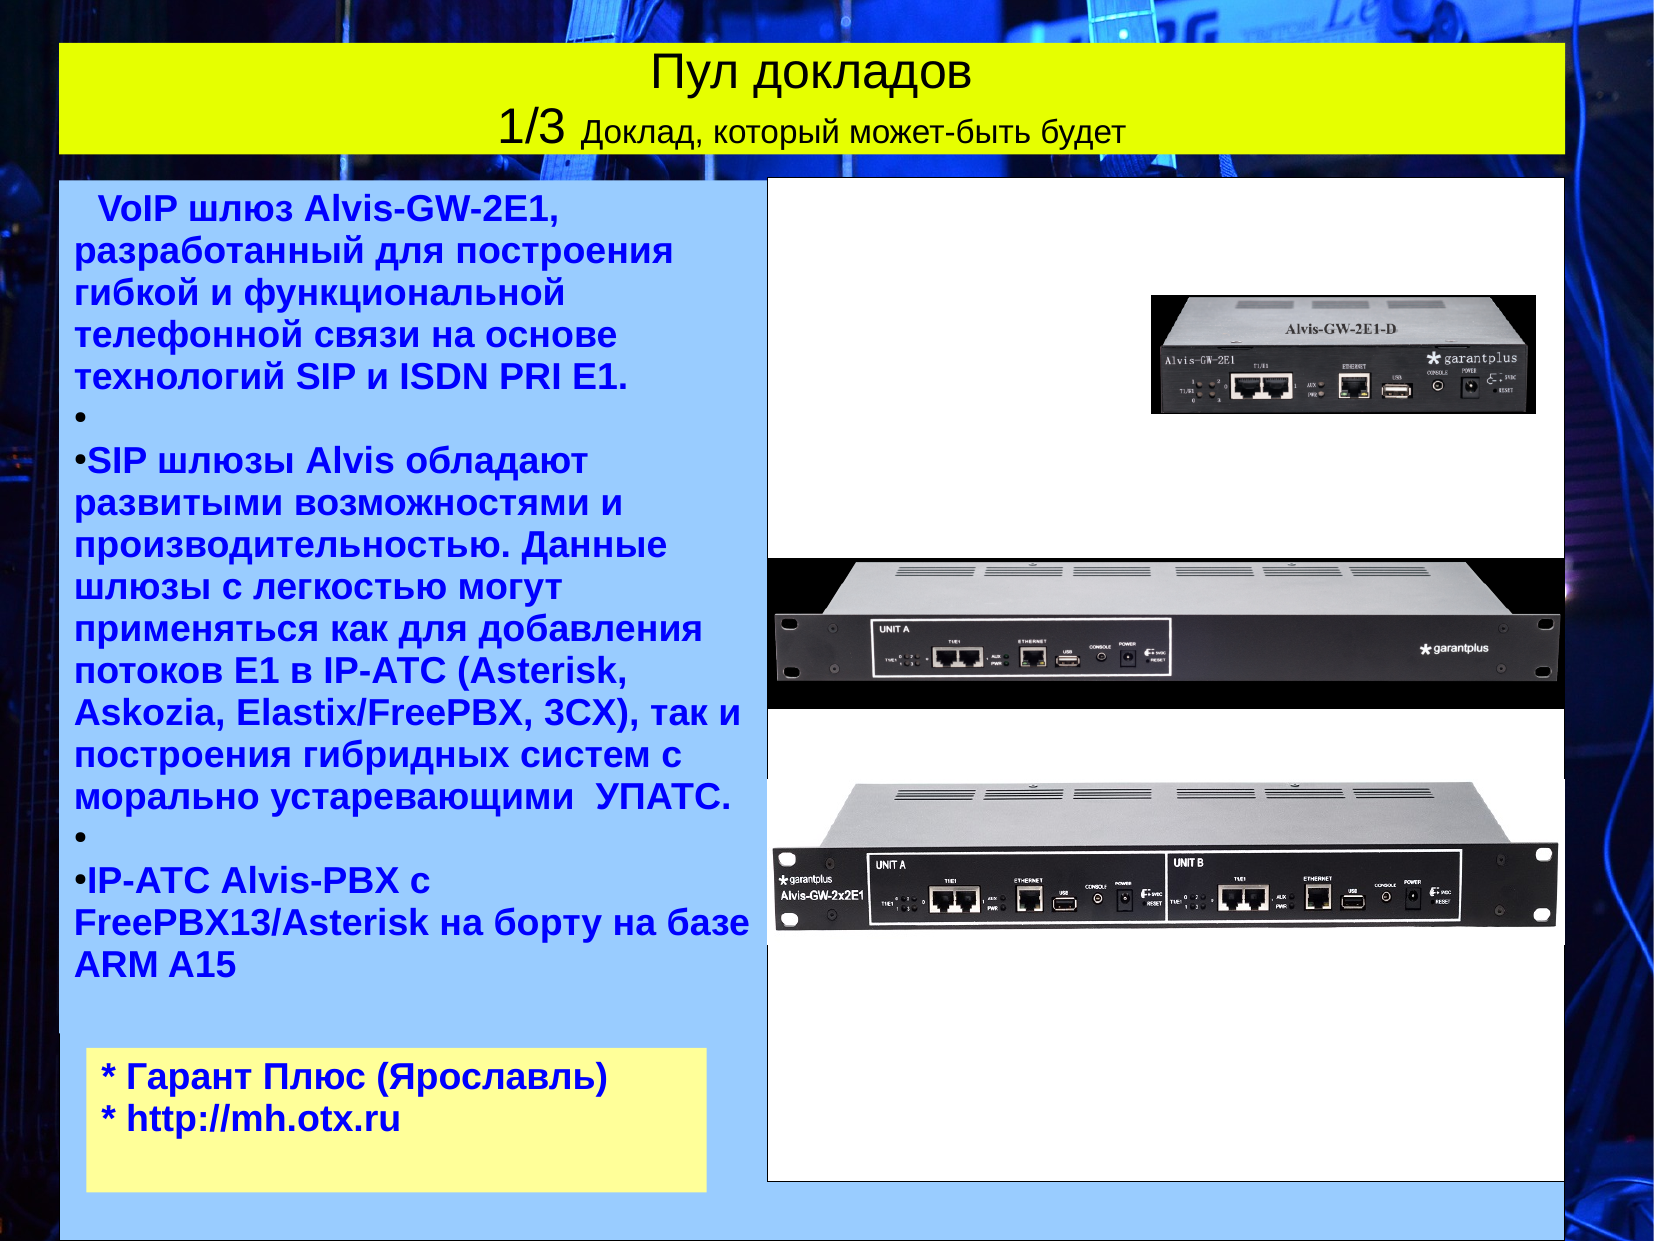

# Пул докладов 1/3 Доклад, который может-быть будет
 VoIP шлюз Alvis-GW-2E1, разработанный для построения гибкой и функциональной телефонной связи на основе технологий SIP и ISDN PRI E1.
SIP шлюзы Alvis обладают развитыми возможностями и производительностью. Данные шлюзы с легкостью могут применяться как для добавления потоков E1 в IP-АТС (Asterisk, Askozia, Elastix/FreePBX, 3CX), так и построения гибридных систем с морально устаревающими УПАТС.
IP-АТС Alvis-PBX с FreePBX13/Asterisk на борту на базе ARM A15
* Гарант Плюс (Ярославль)
* http://mh.otx.ru